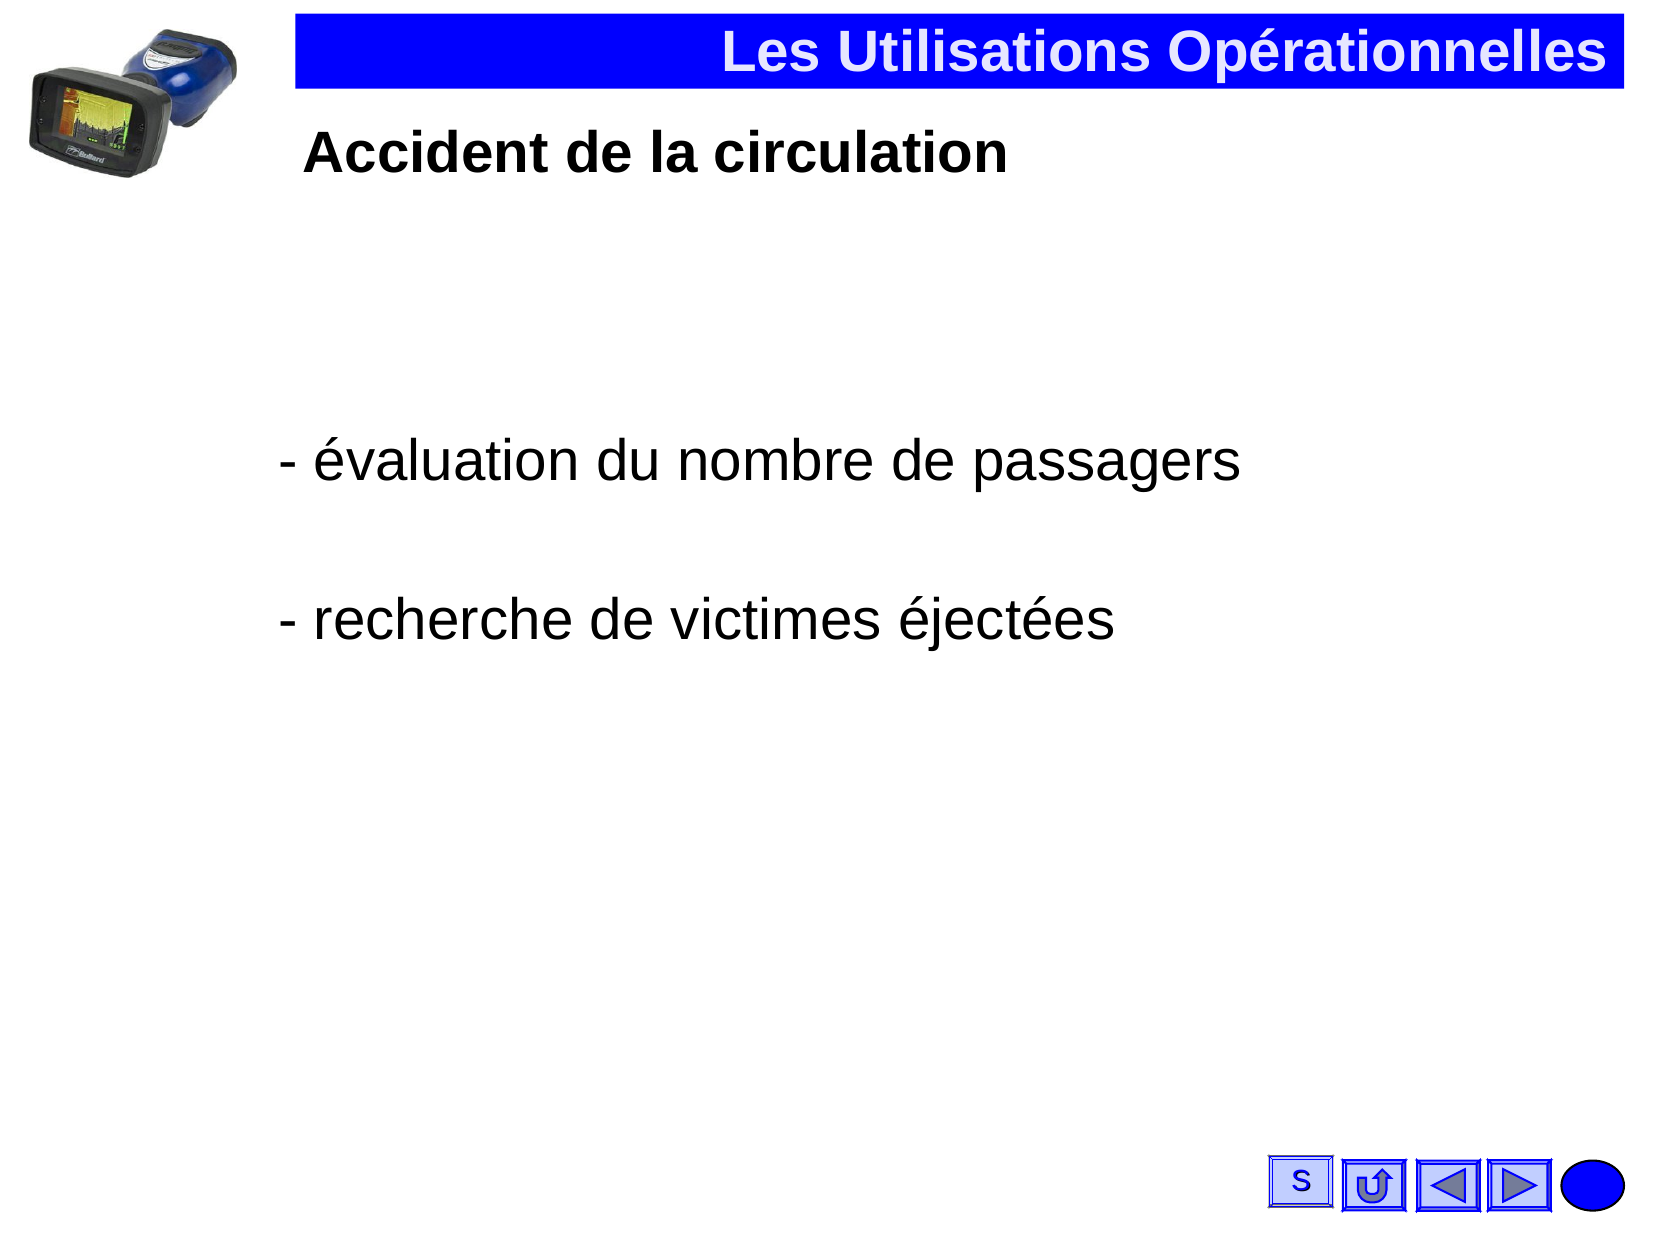

Les Utilisations Opérationnelles
Accident de la circulation
# - évaluation du nombre de passagers
- recherche de victimes éjectées